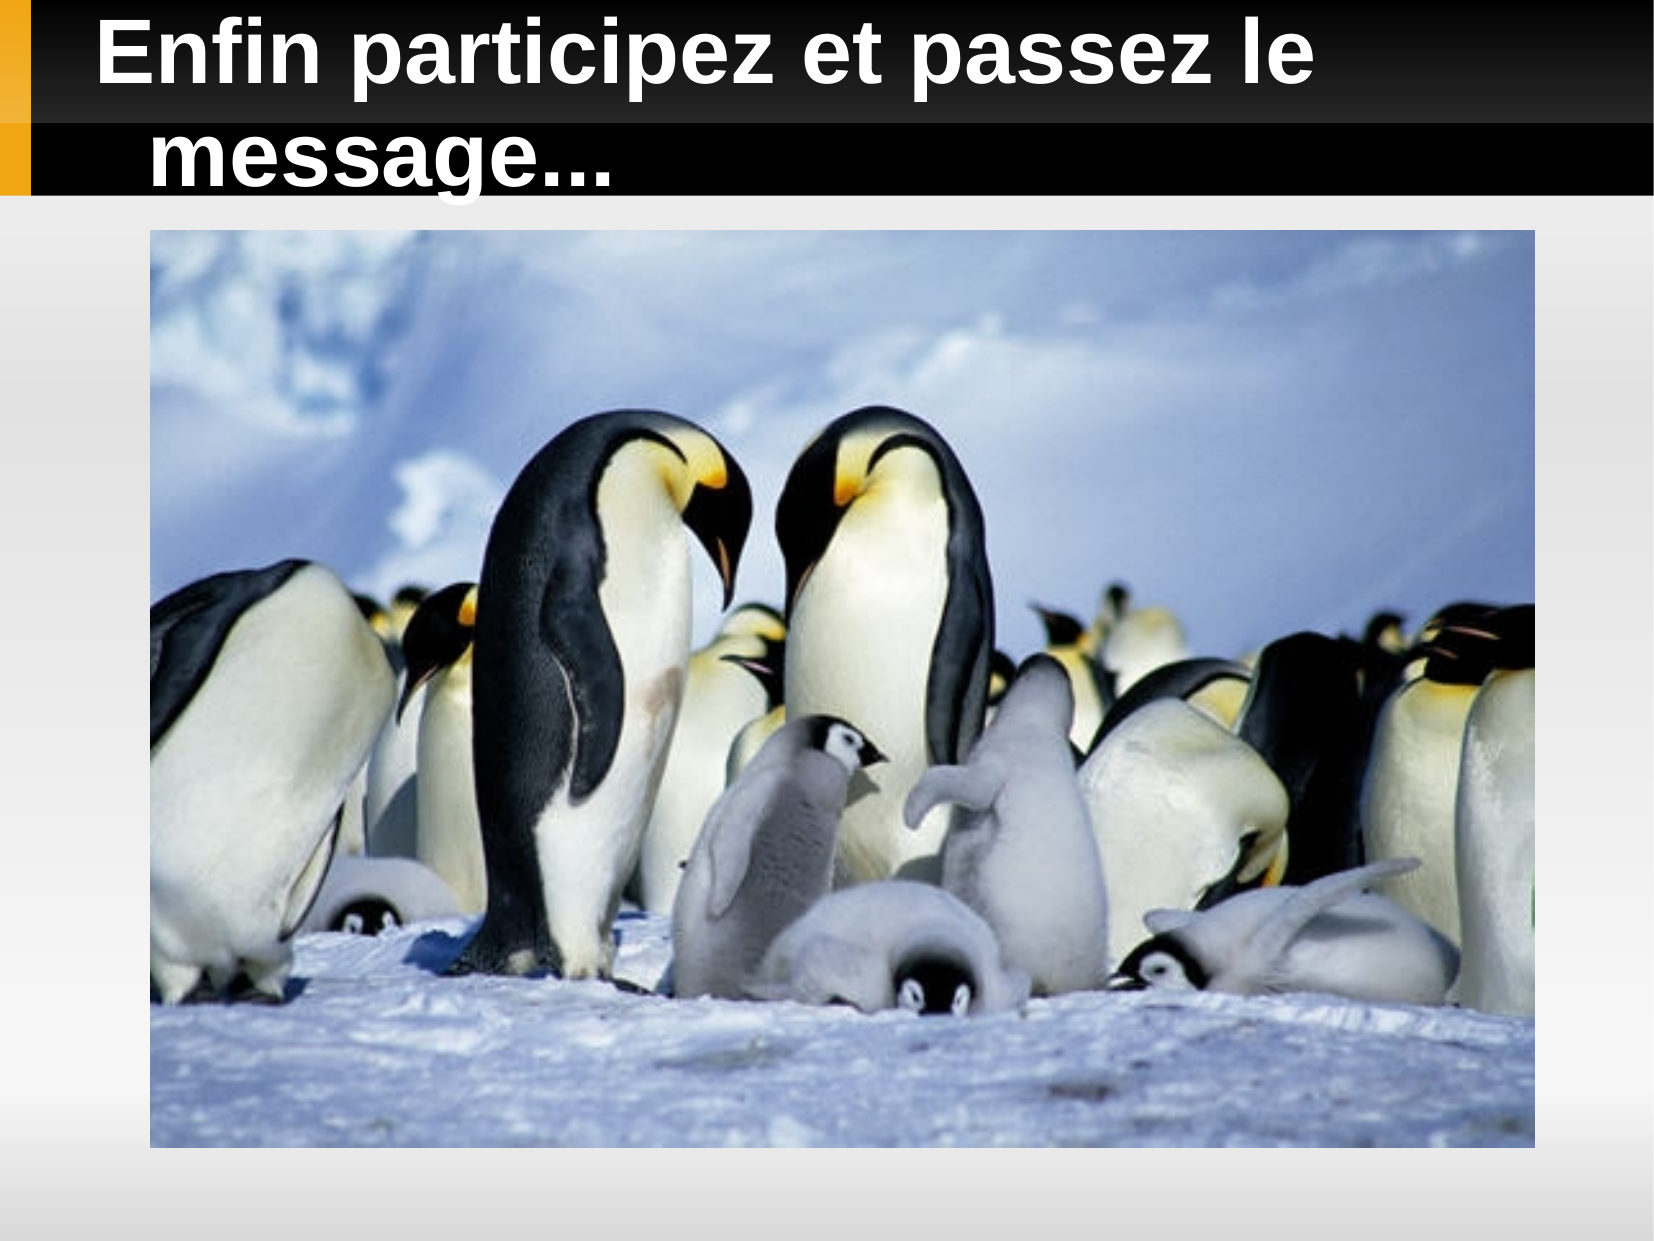

# Enfin participez et passez le message...